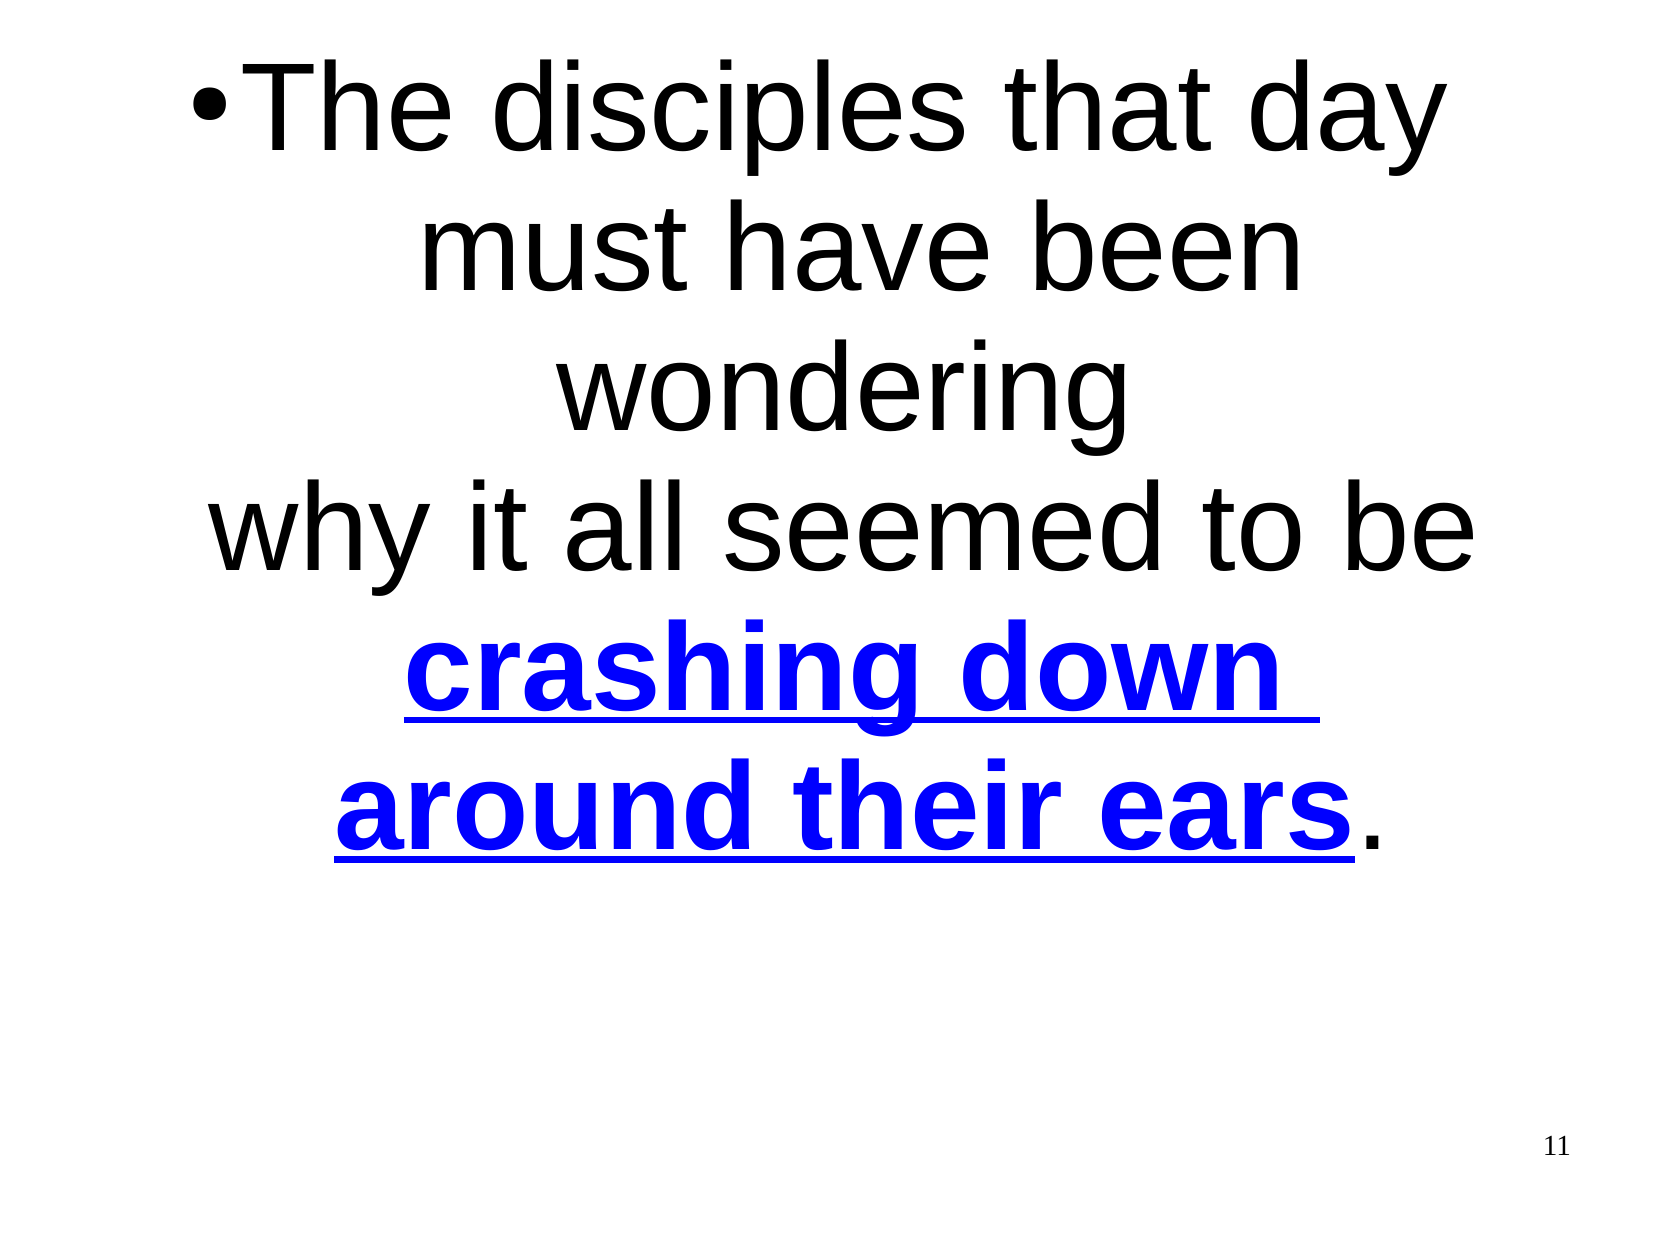

# The disciples that day must have been wondering why it all seemed to be crashing down around their ears.
11